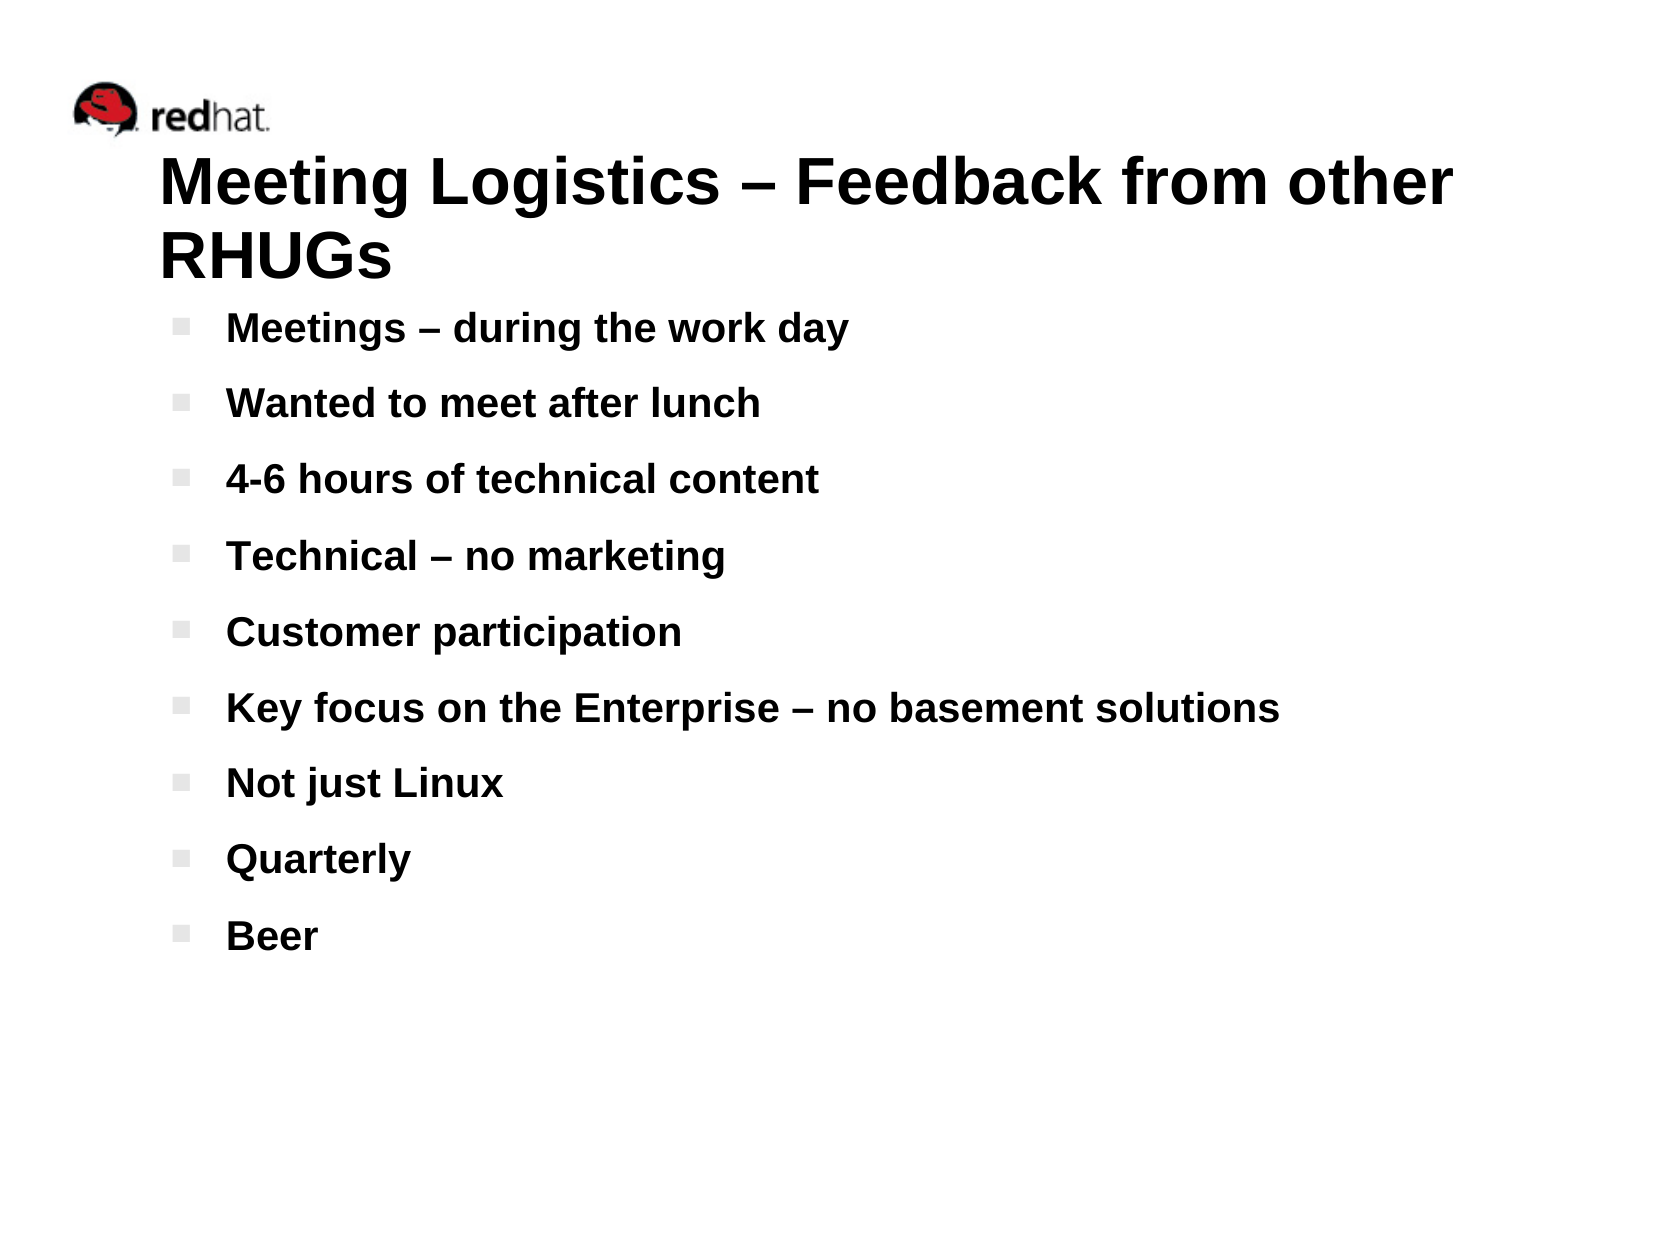

# Meeting Logistics – Feedback from other RHUGs
Meetings – during the work day
Wanted to meet after lunch
4-6 hours of technical content
Technical – no marketing
Customer participation
Key focus on the Enterprise – no basement solutions
Not just Linux
Quarterly
Beer